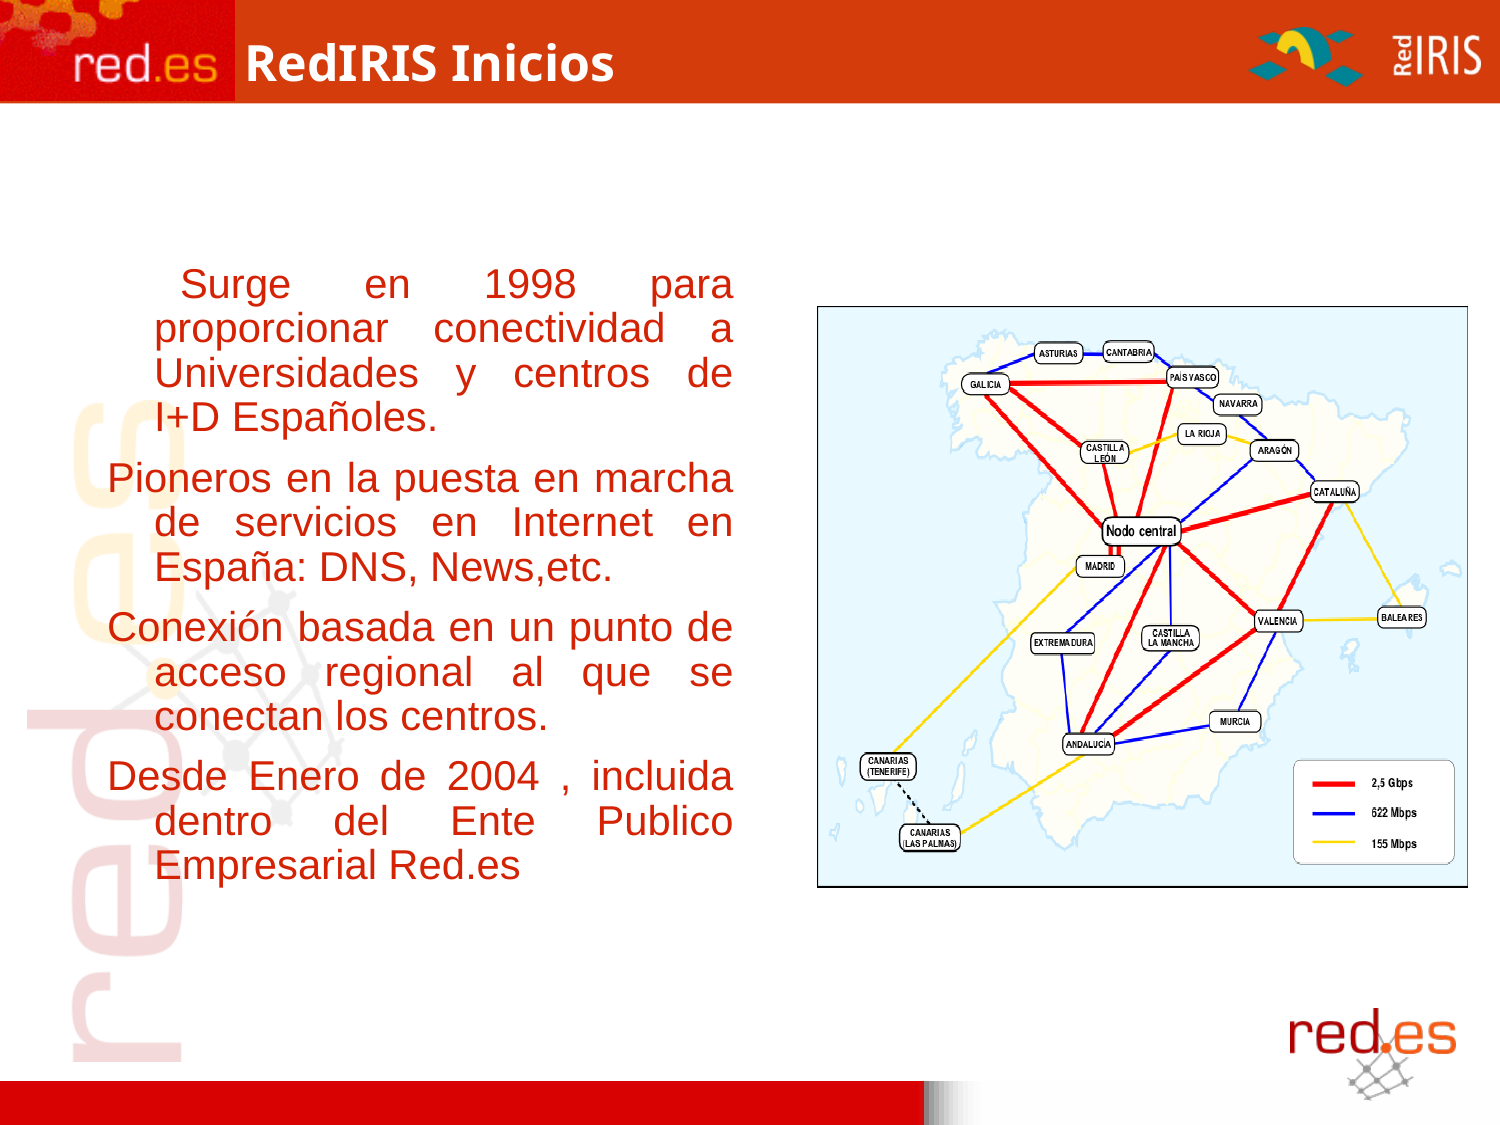

# RedIRIS Inicios
 Surge en 1998 para proporcionar conectividad a Universidades y centros de I+D Españoles.
Pioneros en la puesta en marcha de servicios en Internet en España: DNS, News,etc.
Conexión basada en un punto de acceso regional al que se conectan los centros.
Desde Enero de 2004 , incluida dentro del Ente Publico Empresarial Red.es